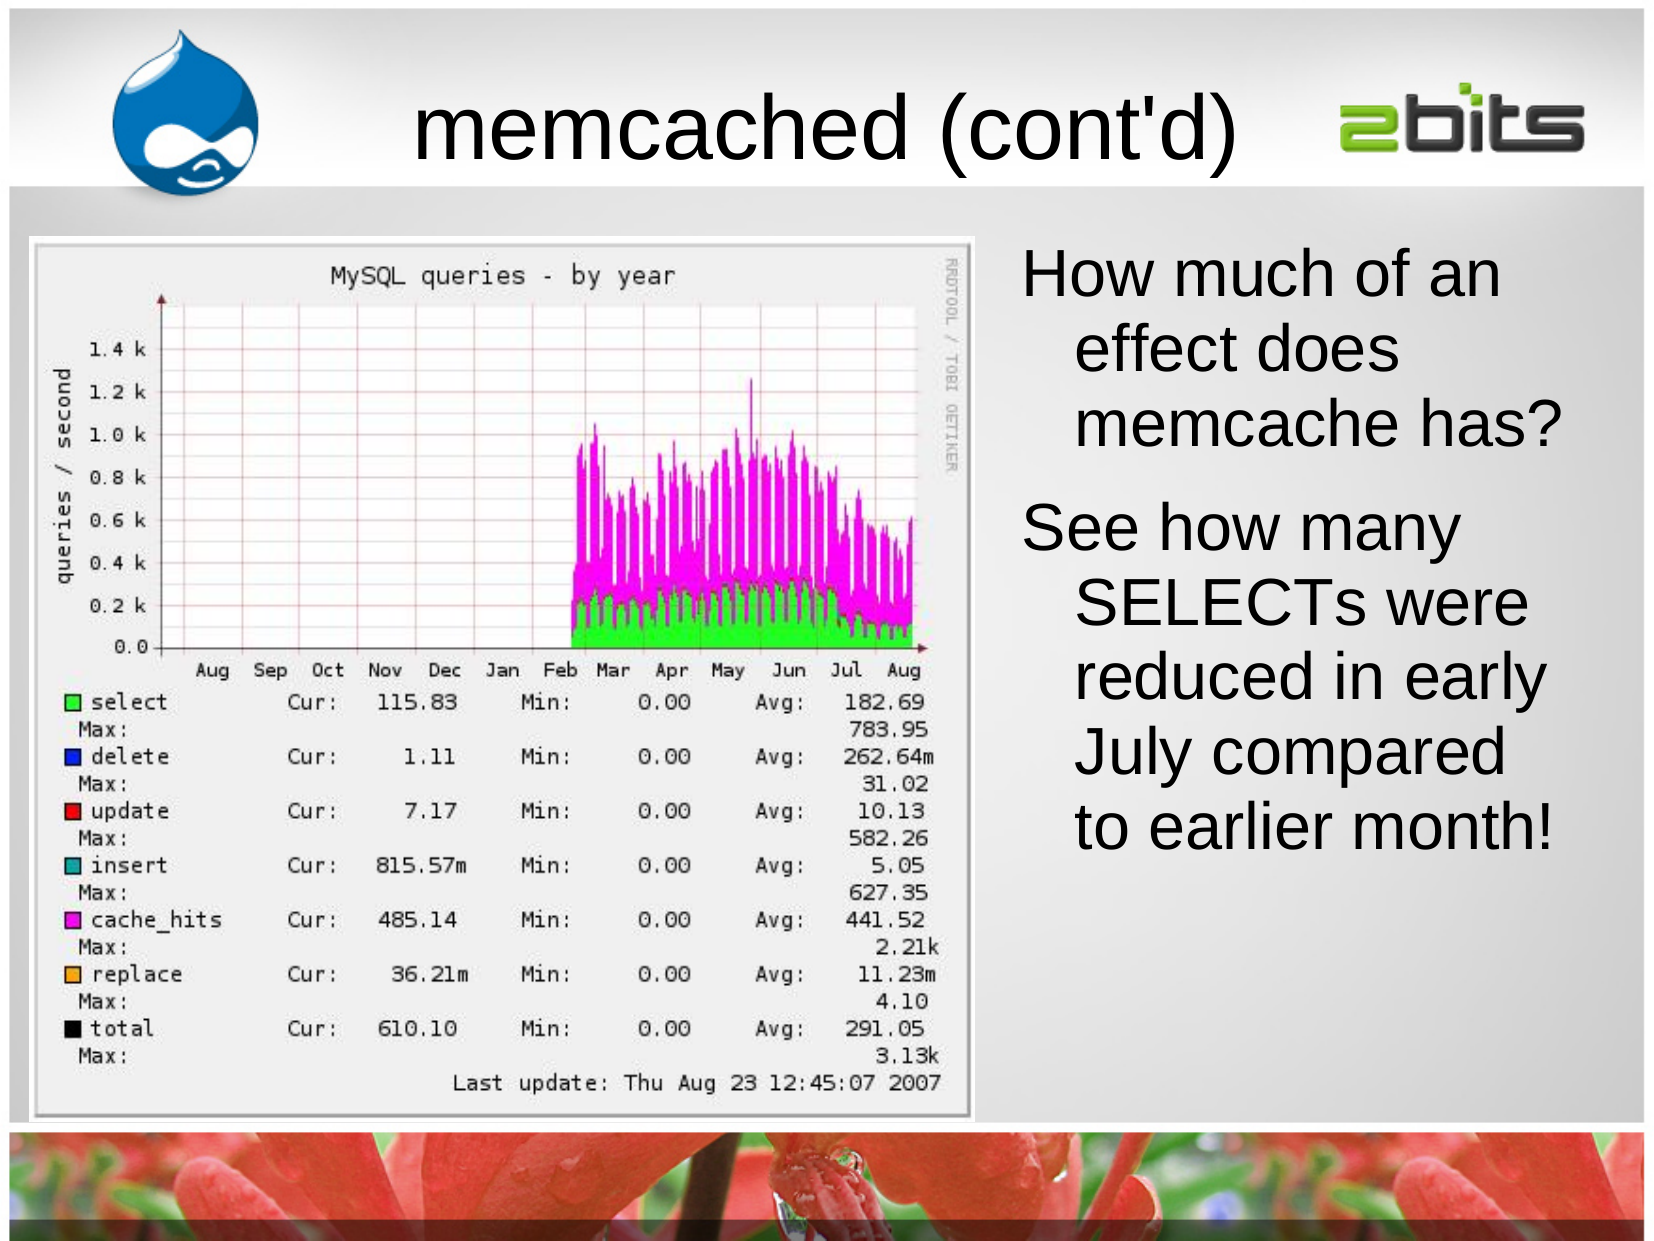

# memcached (cont'd)
How much of an effect does memcache has?
See how many SELECTs were reduced in early July compared to earlier month!